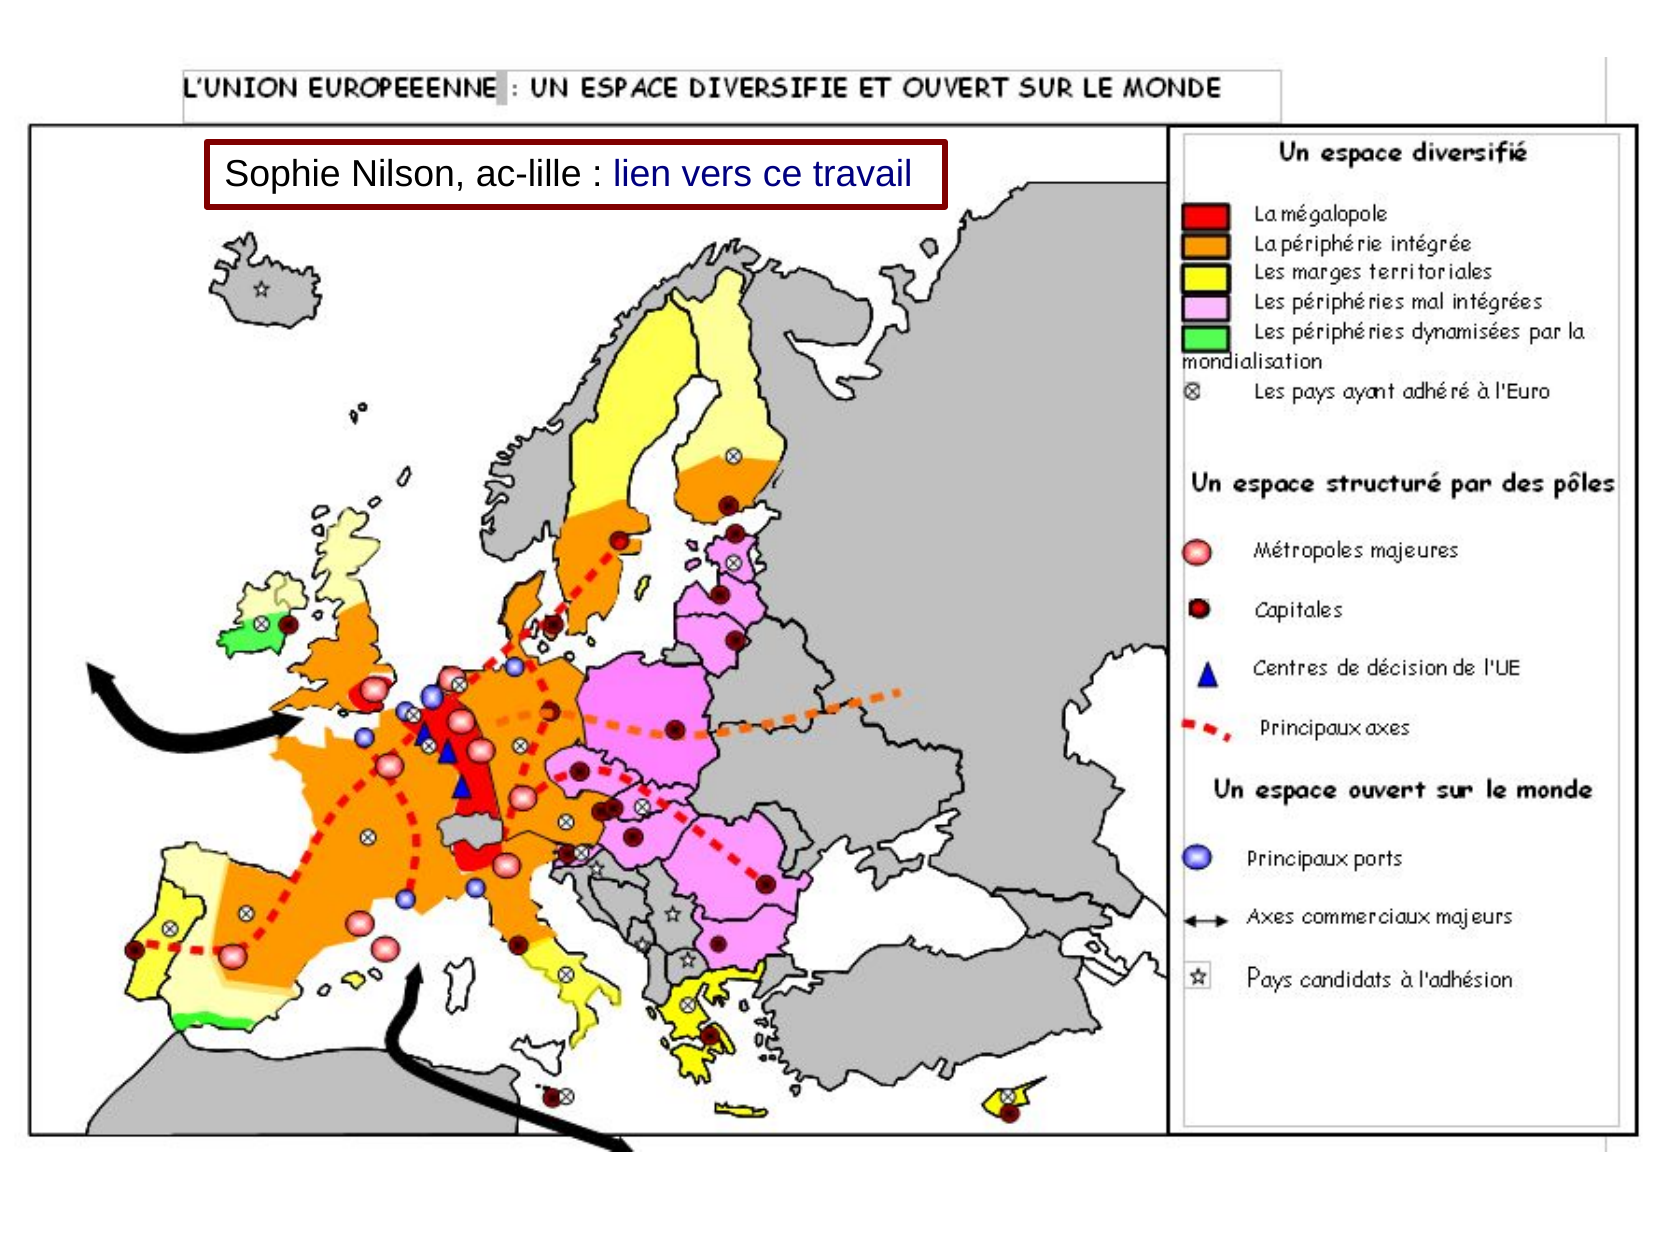

Sophie Nilson, ac-lille : lien vers ce travail